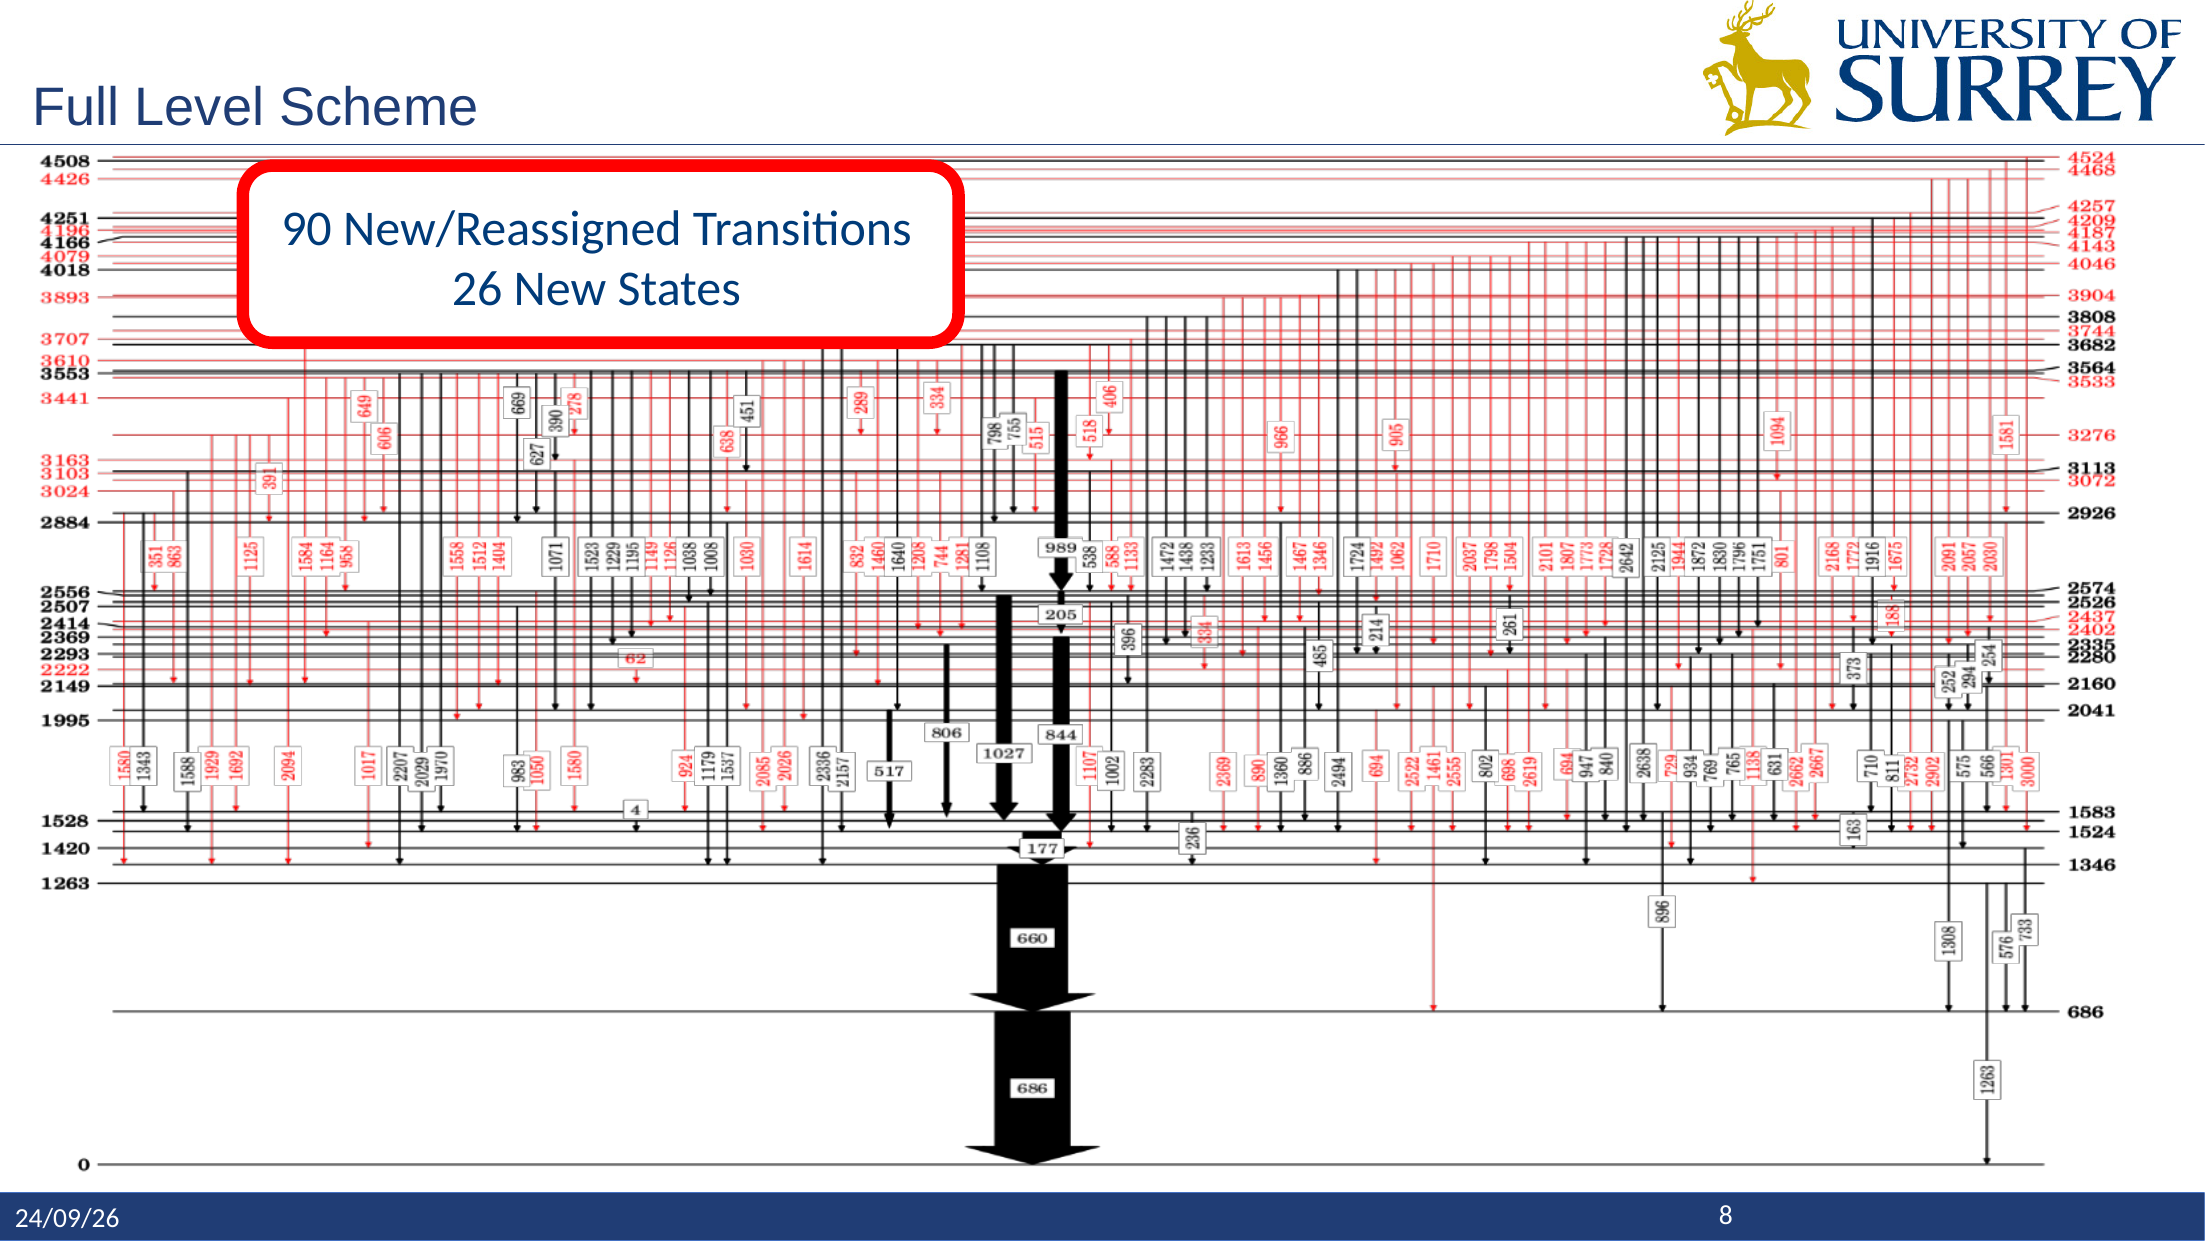

Full Level Scheme
90 New/Reassigned Transitions
26 New States